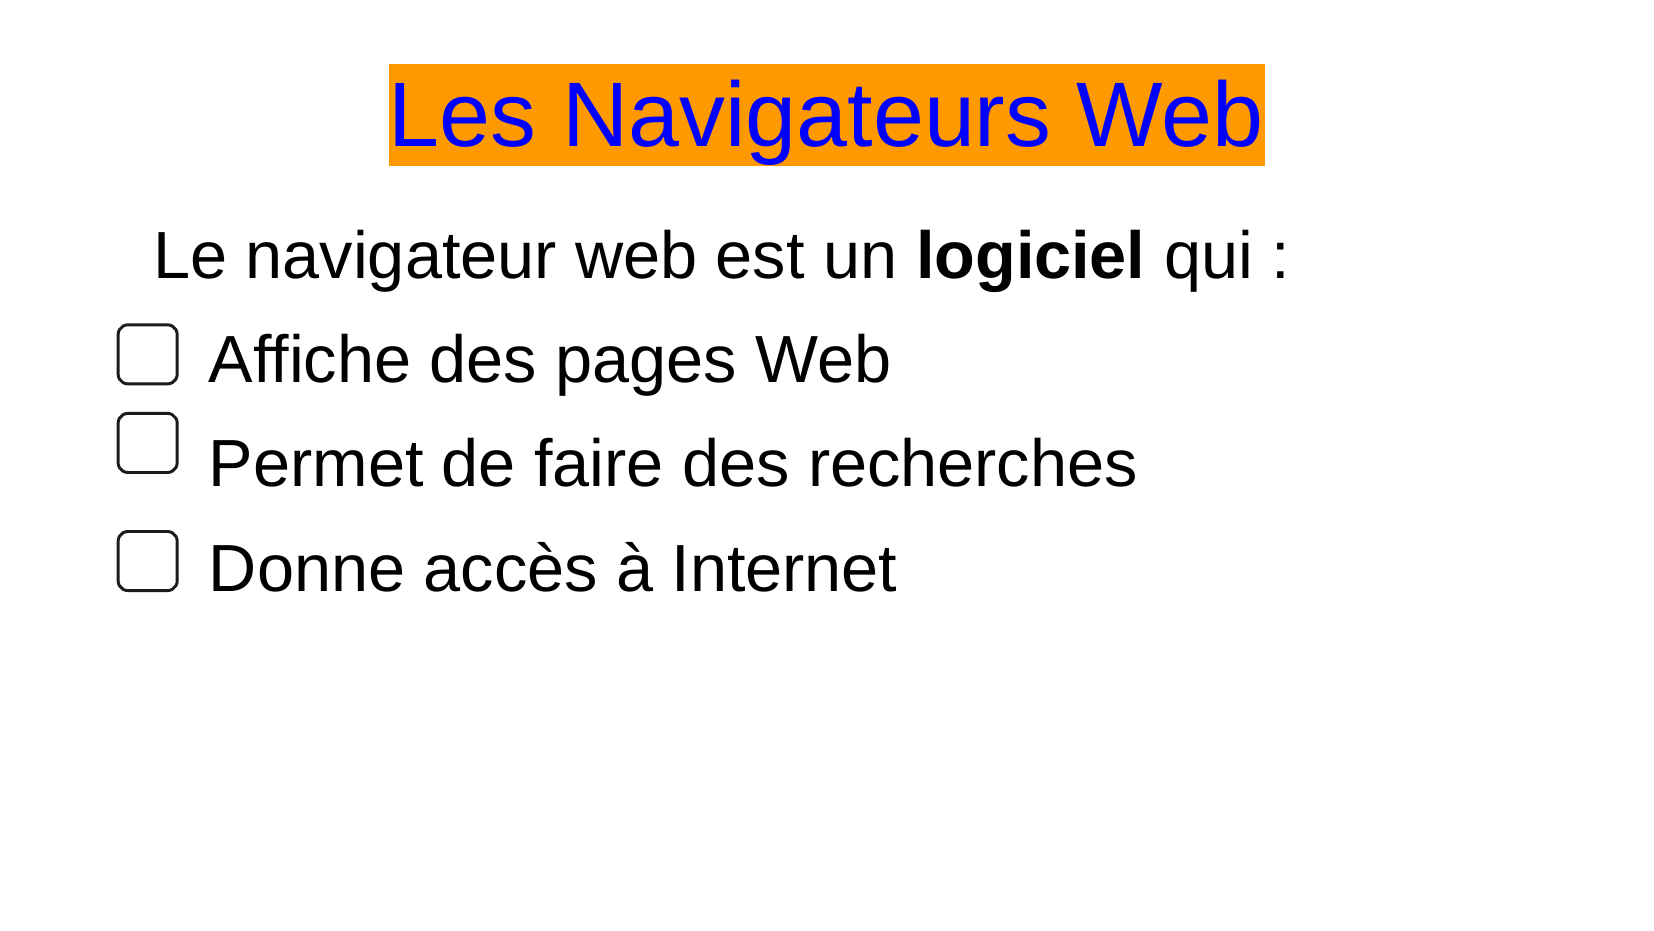

# Les Navigateurs Web
Le navigateur web est un logiciel qui :
 Affiche des pages Web
 Permet de faire des recherches
 Donne accès à Internet